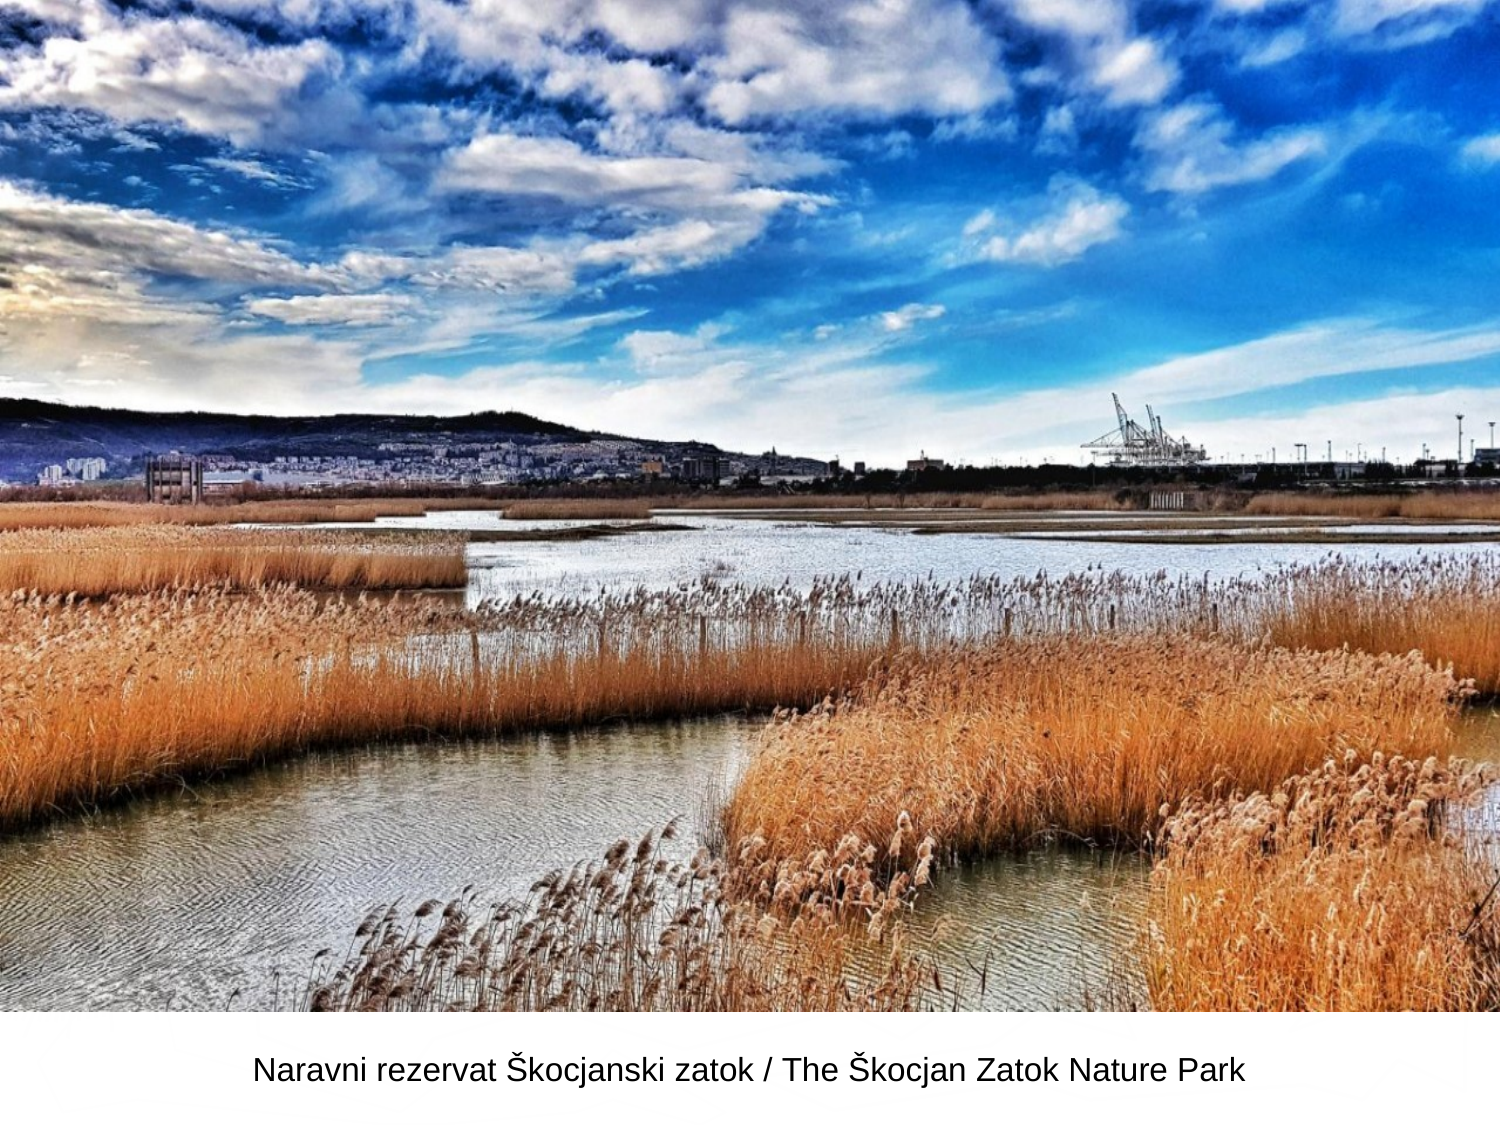

Naravni rezervat Škocjanski zatok / The Škocjan Zatok Nature Park